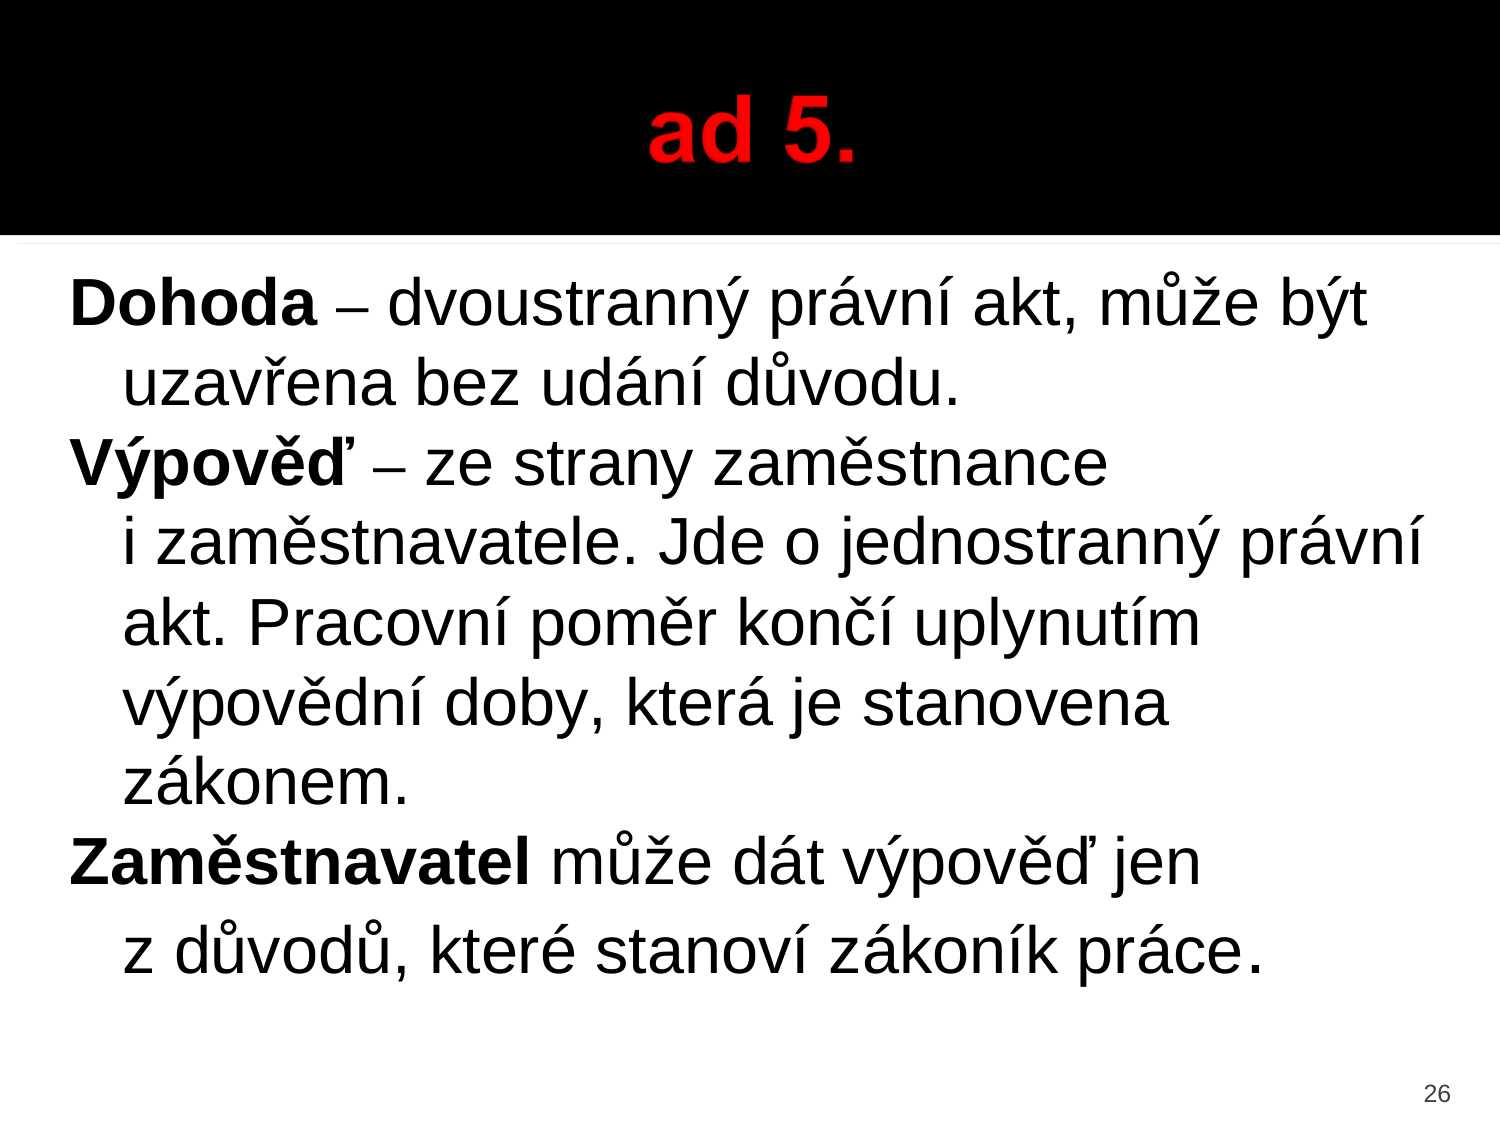

# Dohoda ‒ dvoustranný právní akt, může být uzavřena bez udání důvodu.
Výpověď ‒ ze strany zaměstnance
i zaměstnavatele. Jde o jednostranný právní akt. Pracovní poměr končí uplynutím výpovědní doby, která je stanovena zákonem.
Zaměstnavatel může dát výpověď jen z důvodů, které stanoví zákoník práce.